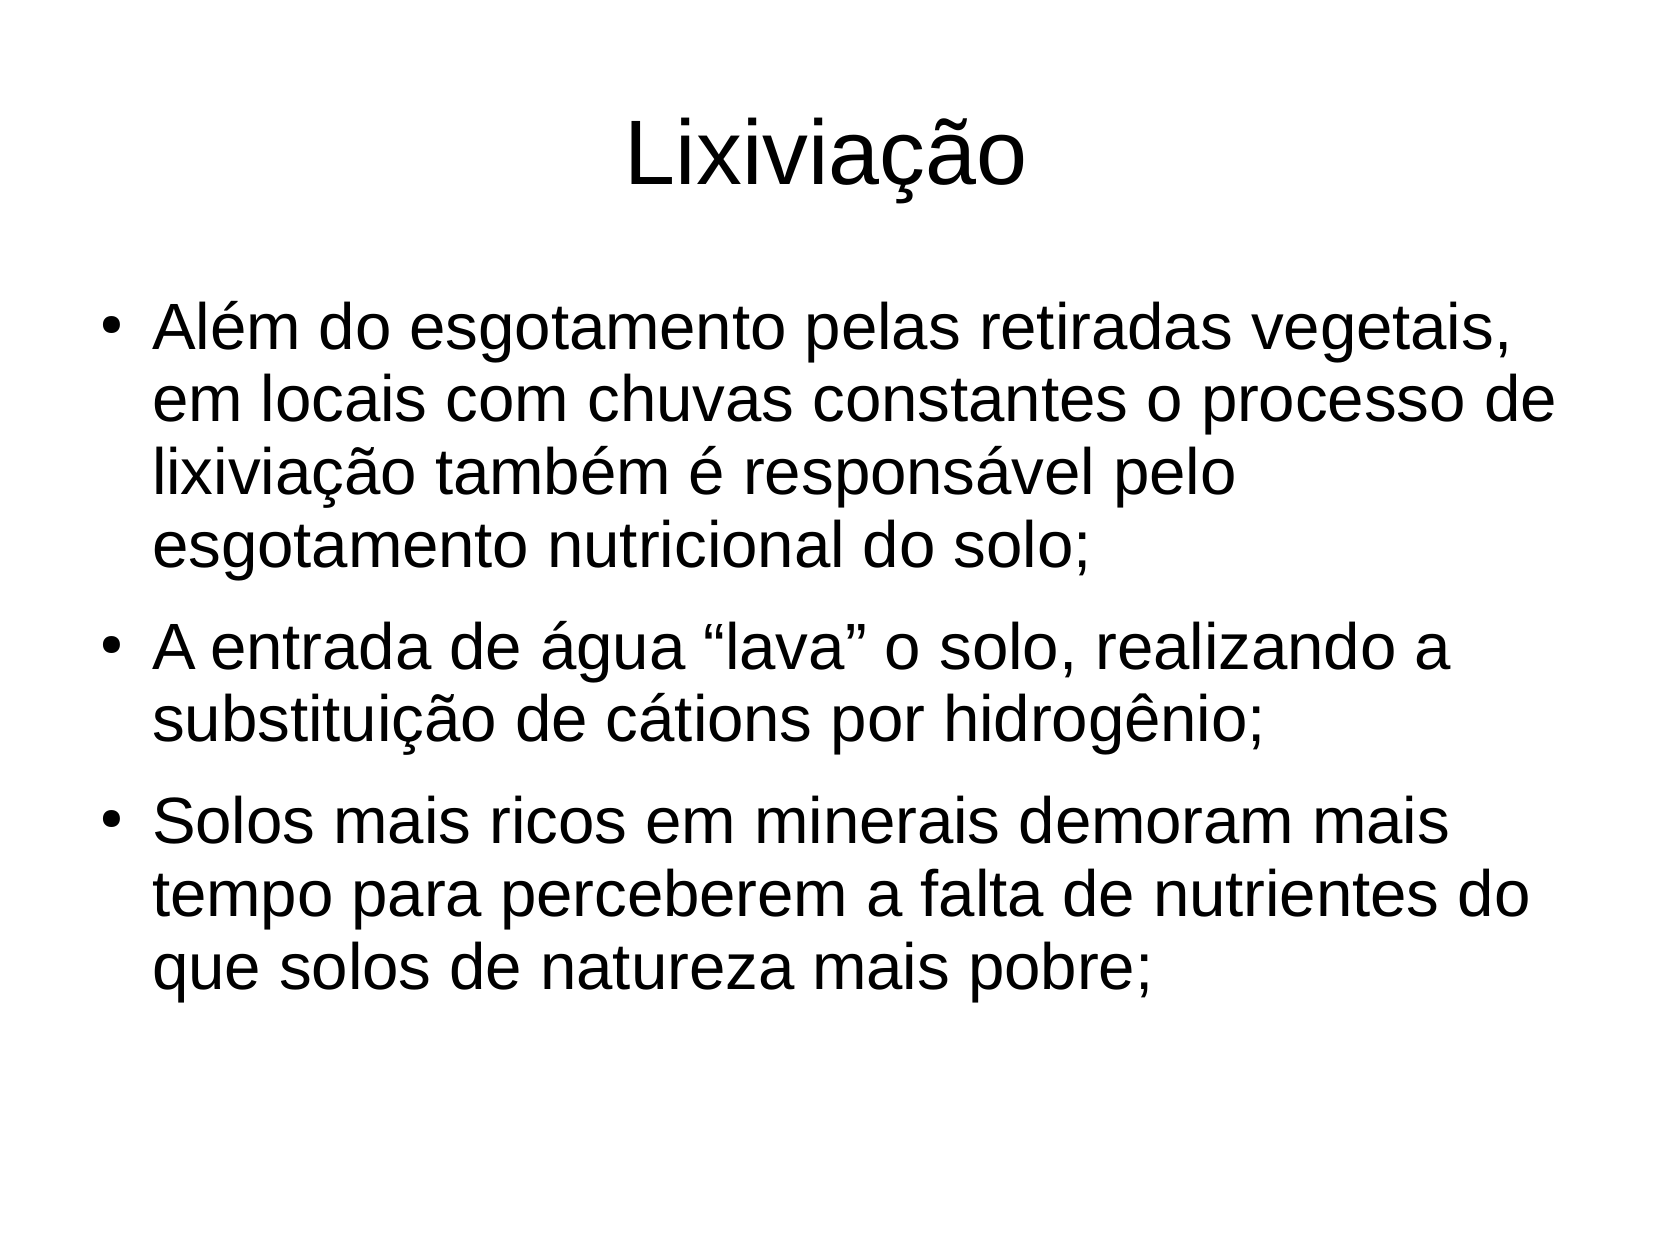

# Lixiviação
Além do esgotamento pelas retiradas vegetais, em locais com chuvas constantes o processo de lixiviação também é responsável pelo esgotamento nutricional do solo;
A entrada de água “lava” o solo, realizando a substituição de cátions por hidrogênio;
Solos mais ricos em minerais demoram mais tempo para perceberem a falta de nutrientes do que solos de natureza mais pobre;